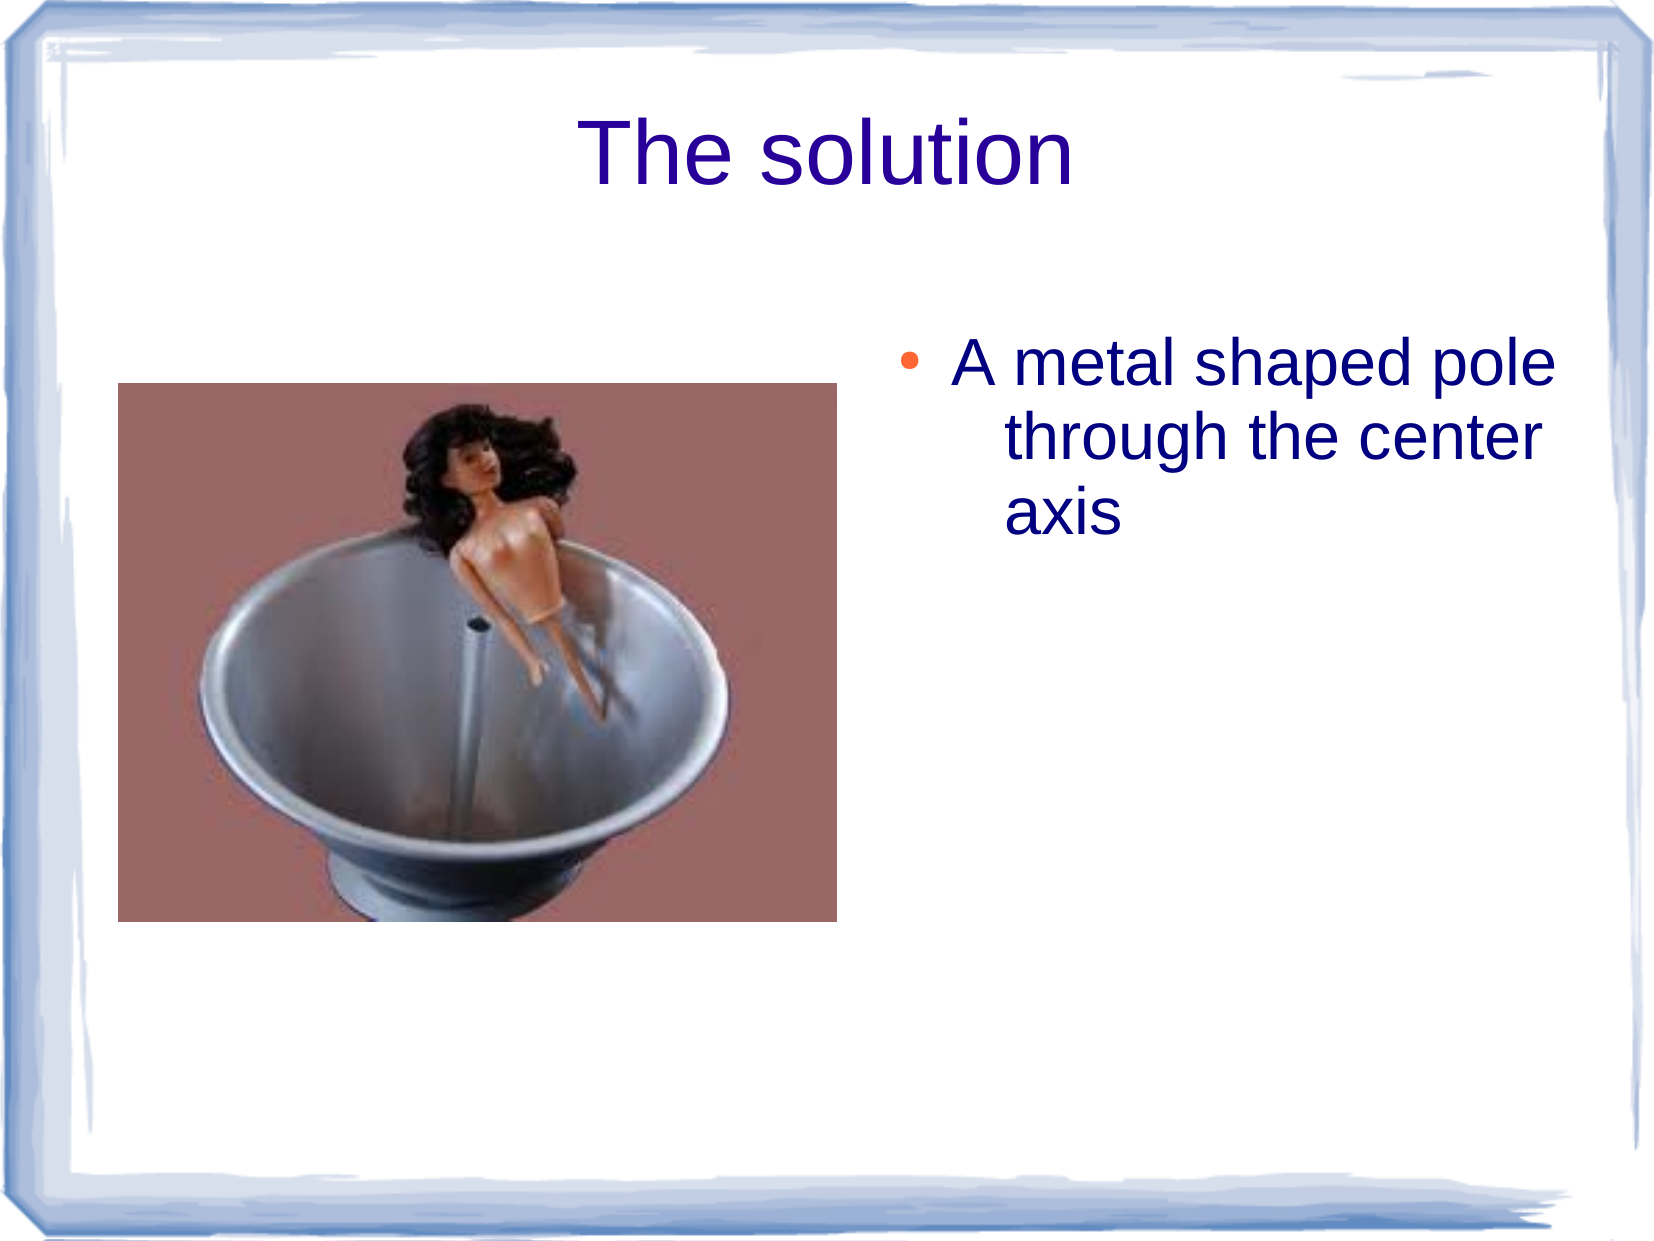

# The solution
A metal shaped pole through the center axis